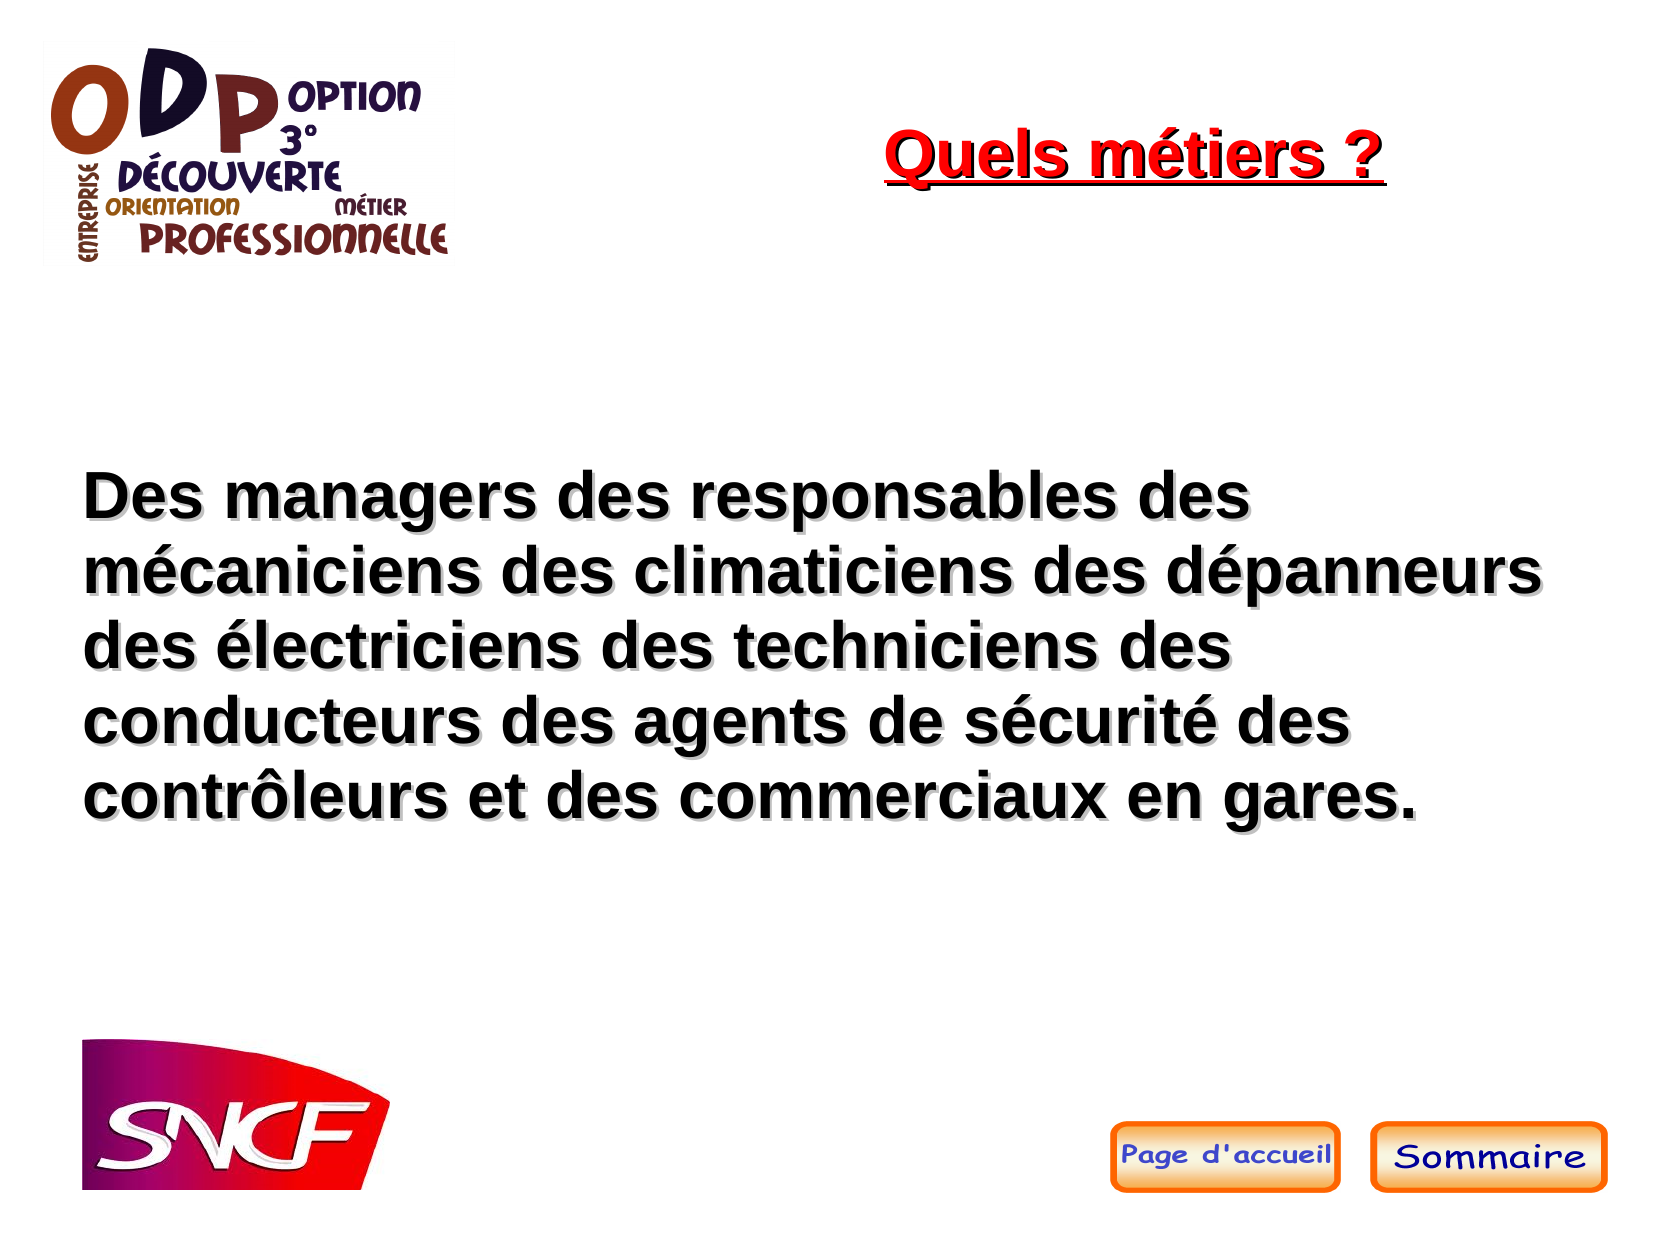

# Quels métiers ?
Des managers des responsables des mécaniciens des climaticiens des dépanneurs des électriciens des techniciens des conducteurs des agents de sécurité des contrôleurs et des commerciaux en gares.